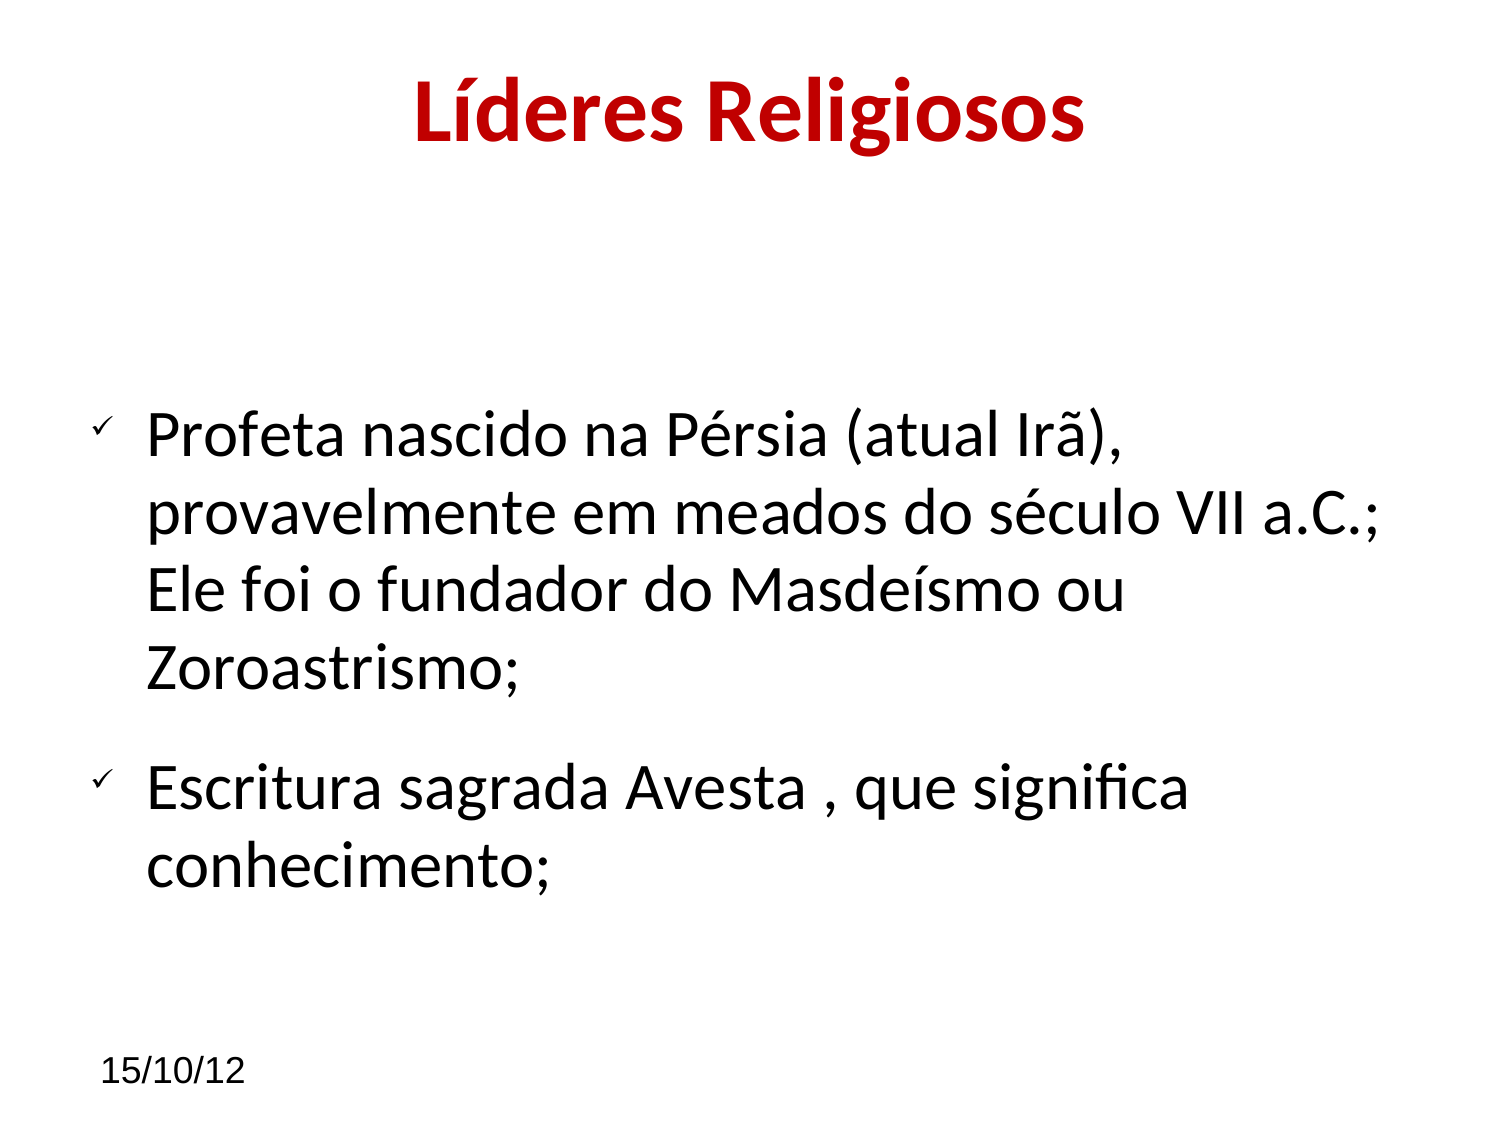

# Líderes Religiosos
Profeta nascido na Pérsia (atual Irã), provavelmente em meados do século VII a.C.; Ele foi o fundador do Masdeísmo ou Zoroastrismo;
Escritura sagrada Avesta , que significa conhecimento;